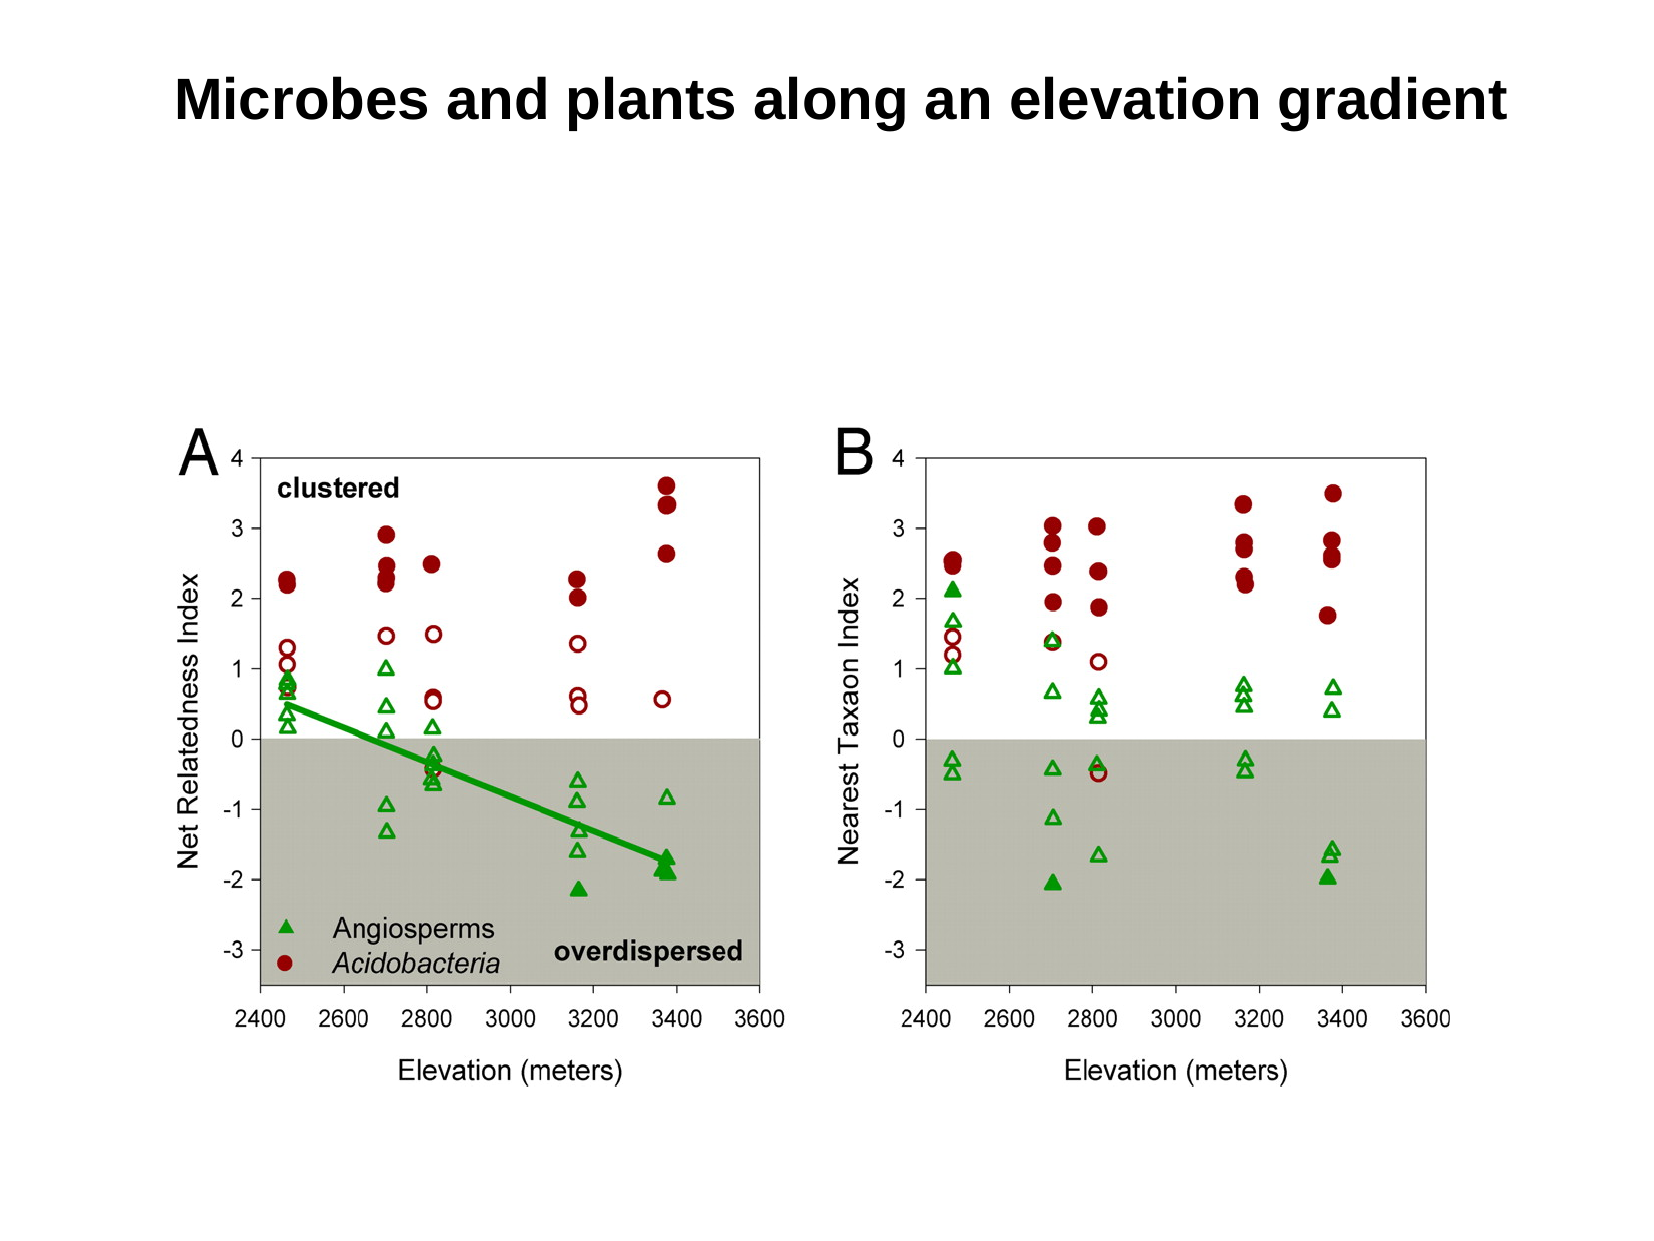

Microbes and plants along an elevation gradient